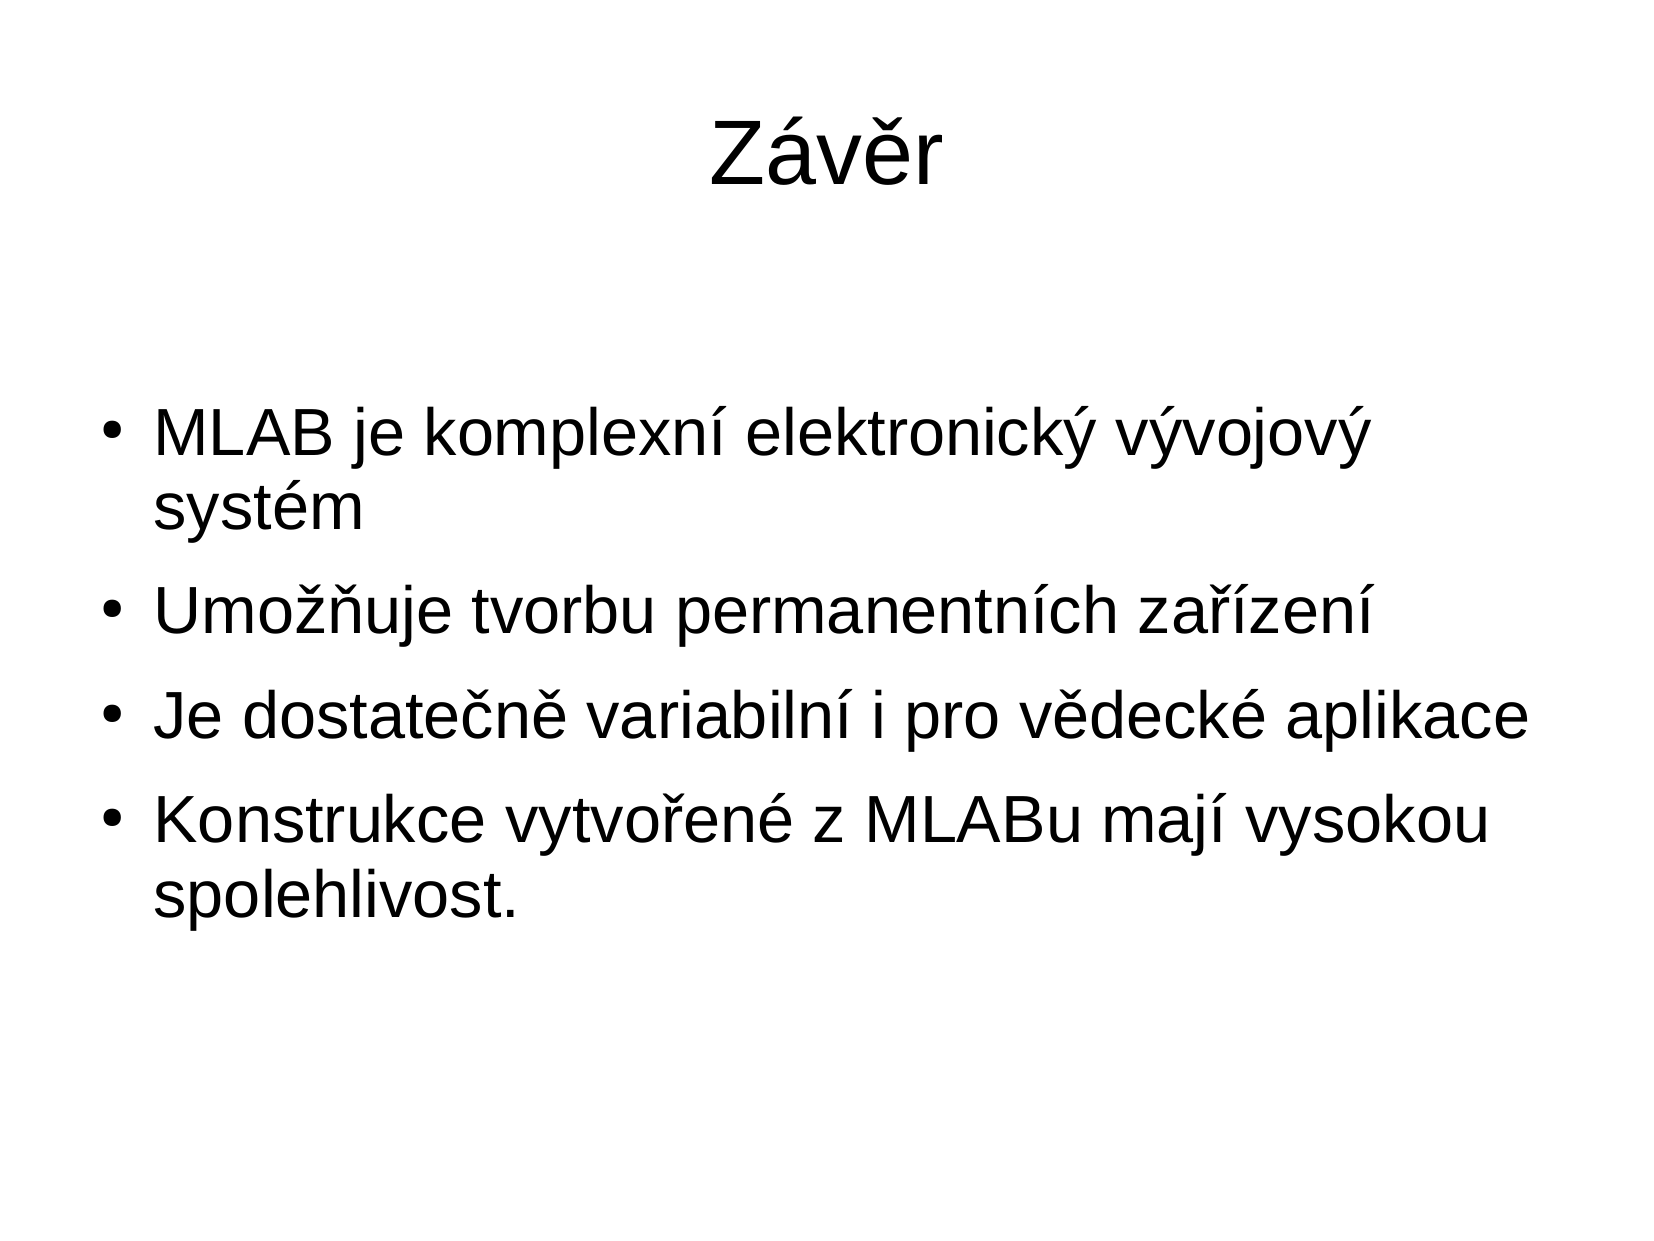

# Závěr
MLAB je komplexní elektronický vývojový systém
Umožňuje tvorbu permanentních zařízení
Je dostatečně variabilní i pro vědecké aplikace
Konstrukce vytvořené z MLABu mají vysokou spolehlivost.